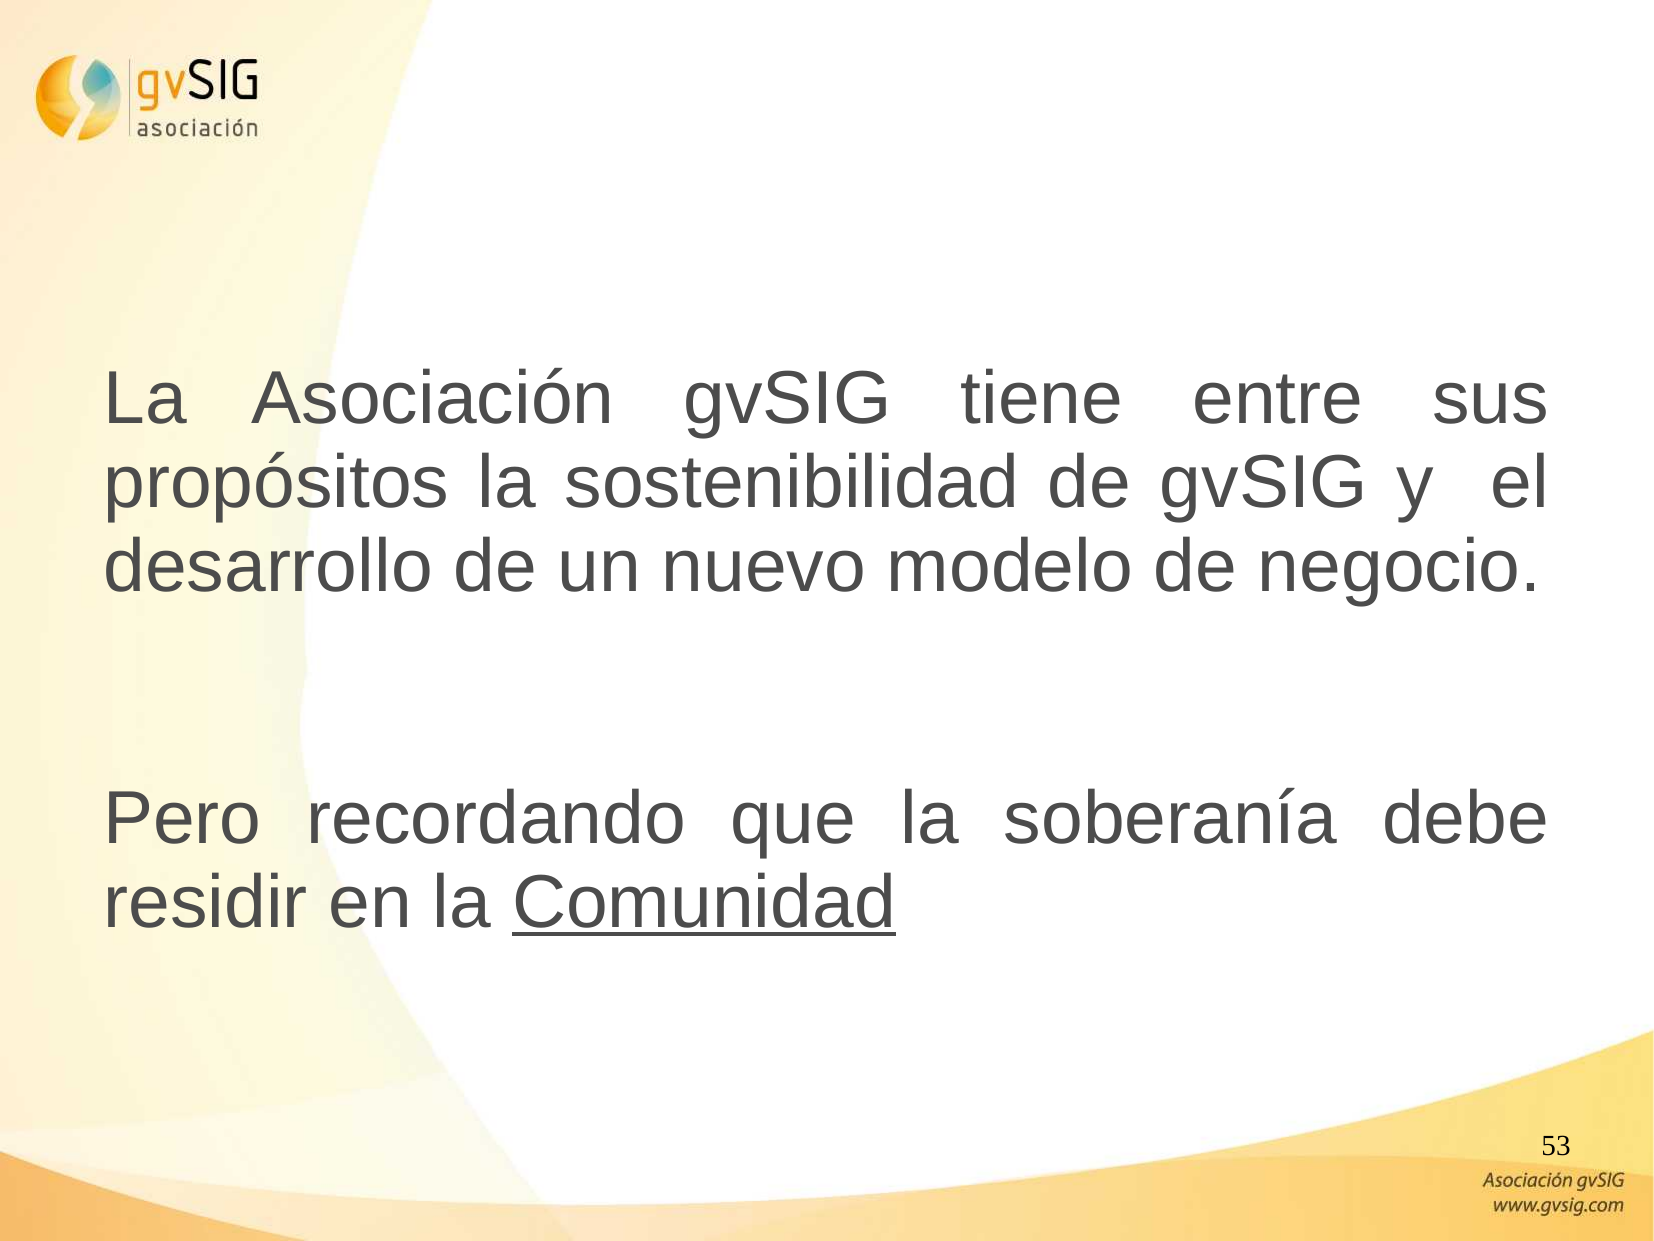

La Asociación gvSIG tiene entre sus propósitos la sostenibilidad de gvSIG y el desarrollo de un nuevo modelo de negocio.
Pero recordando que la soberanía debe residir en la Comunidad
53